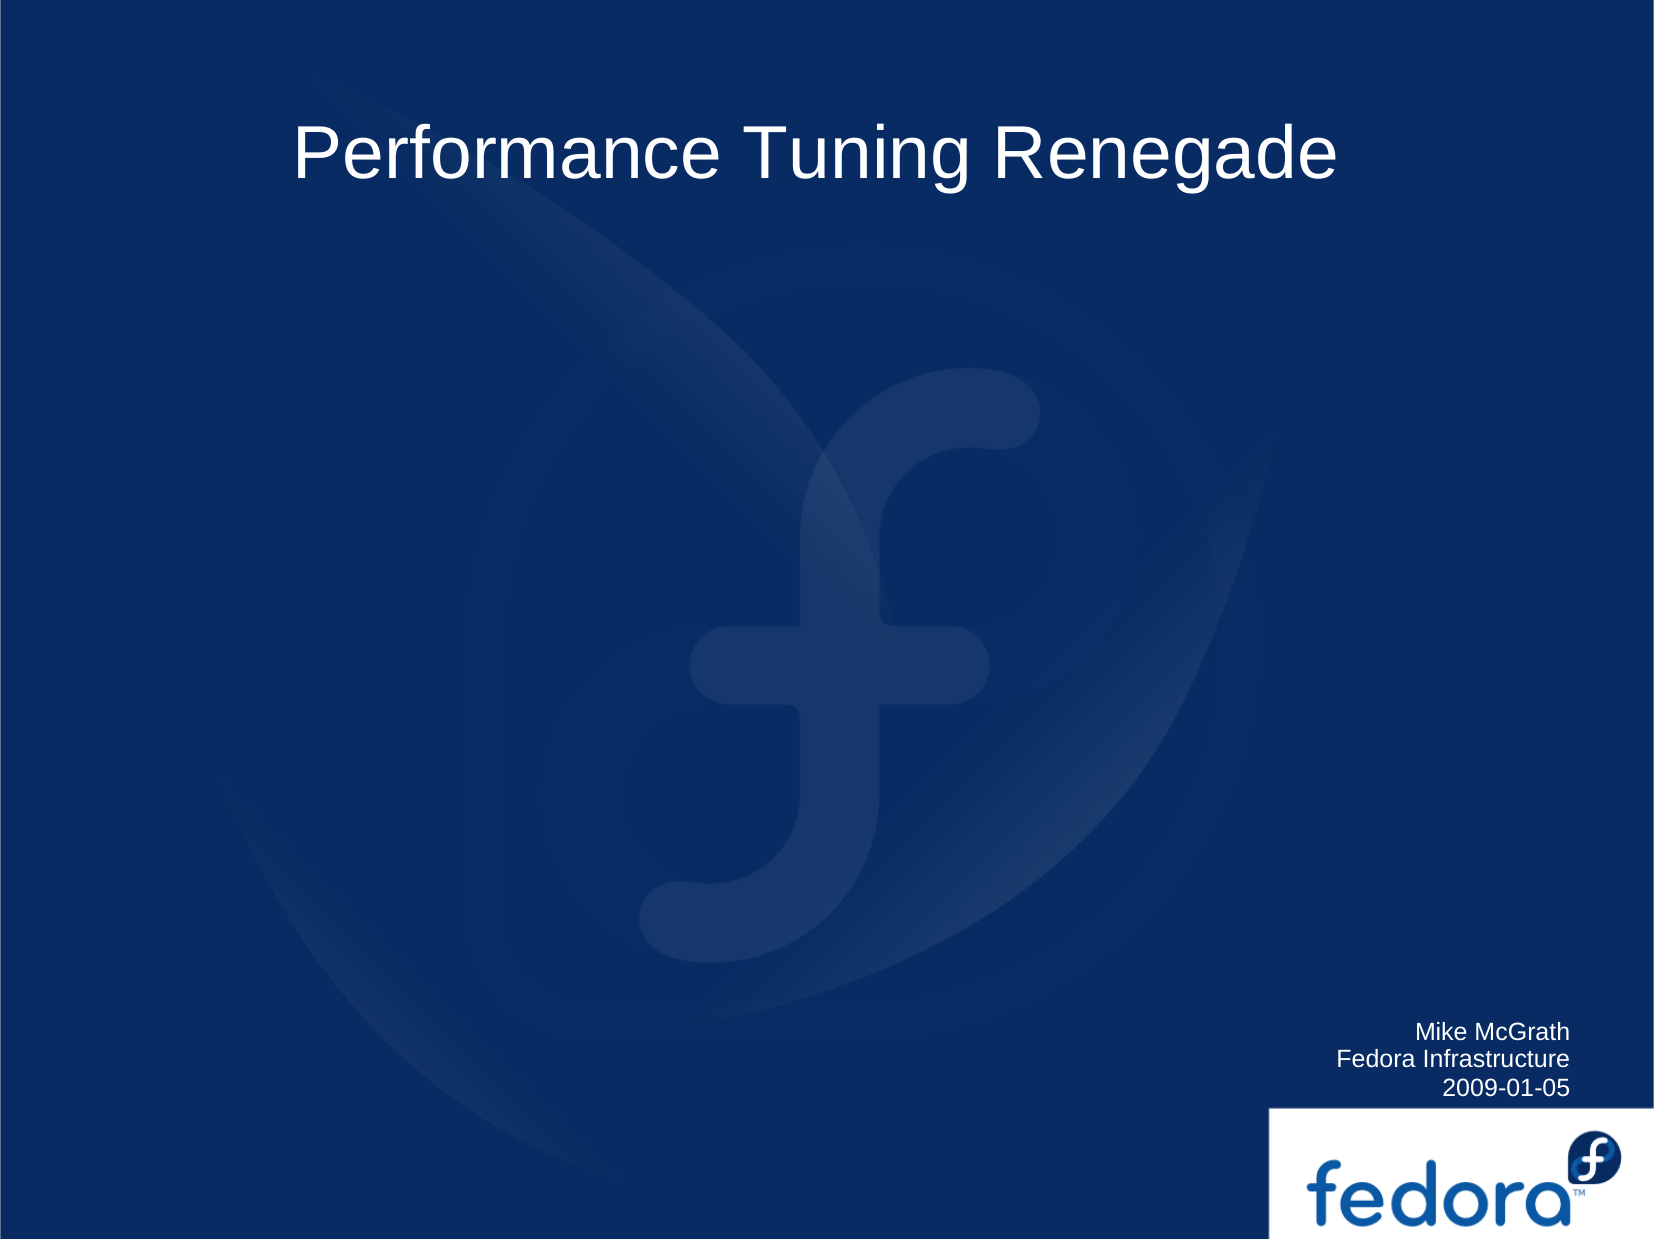

# Performance Tuning Renegade
Mike McGrath
Fedora Infrastructure
2009-01-05